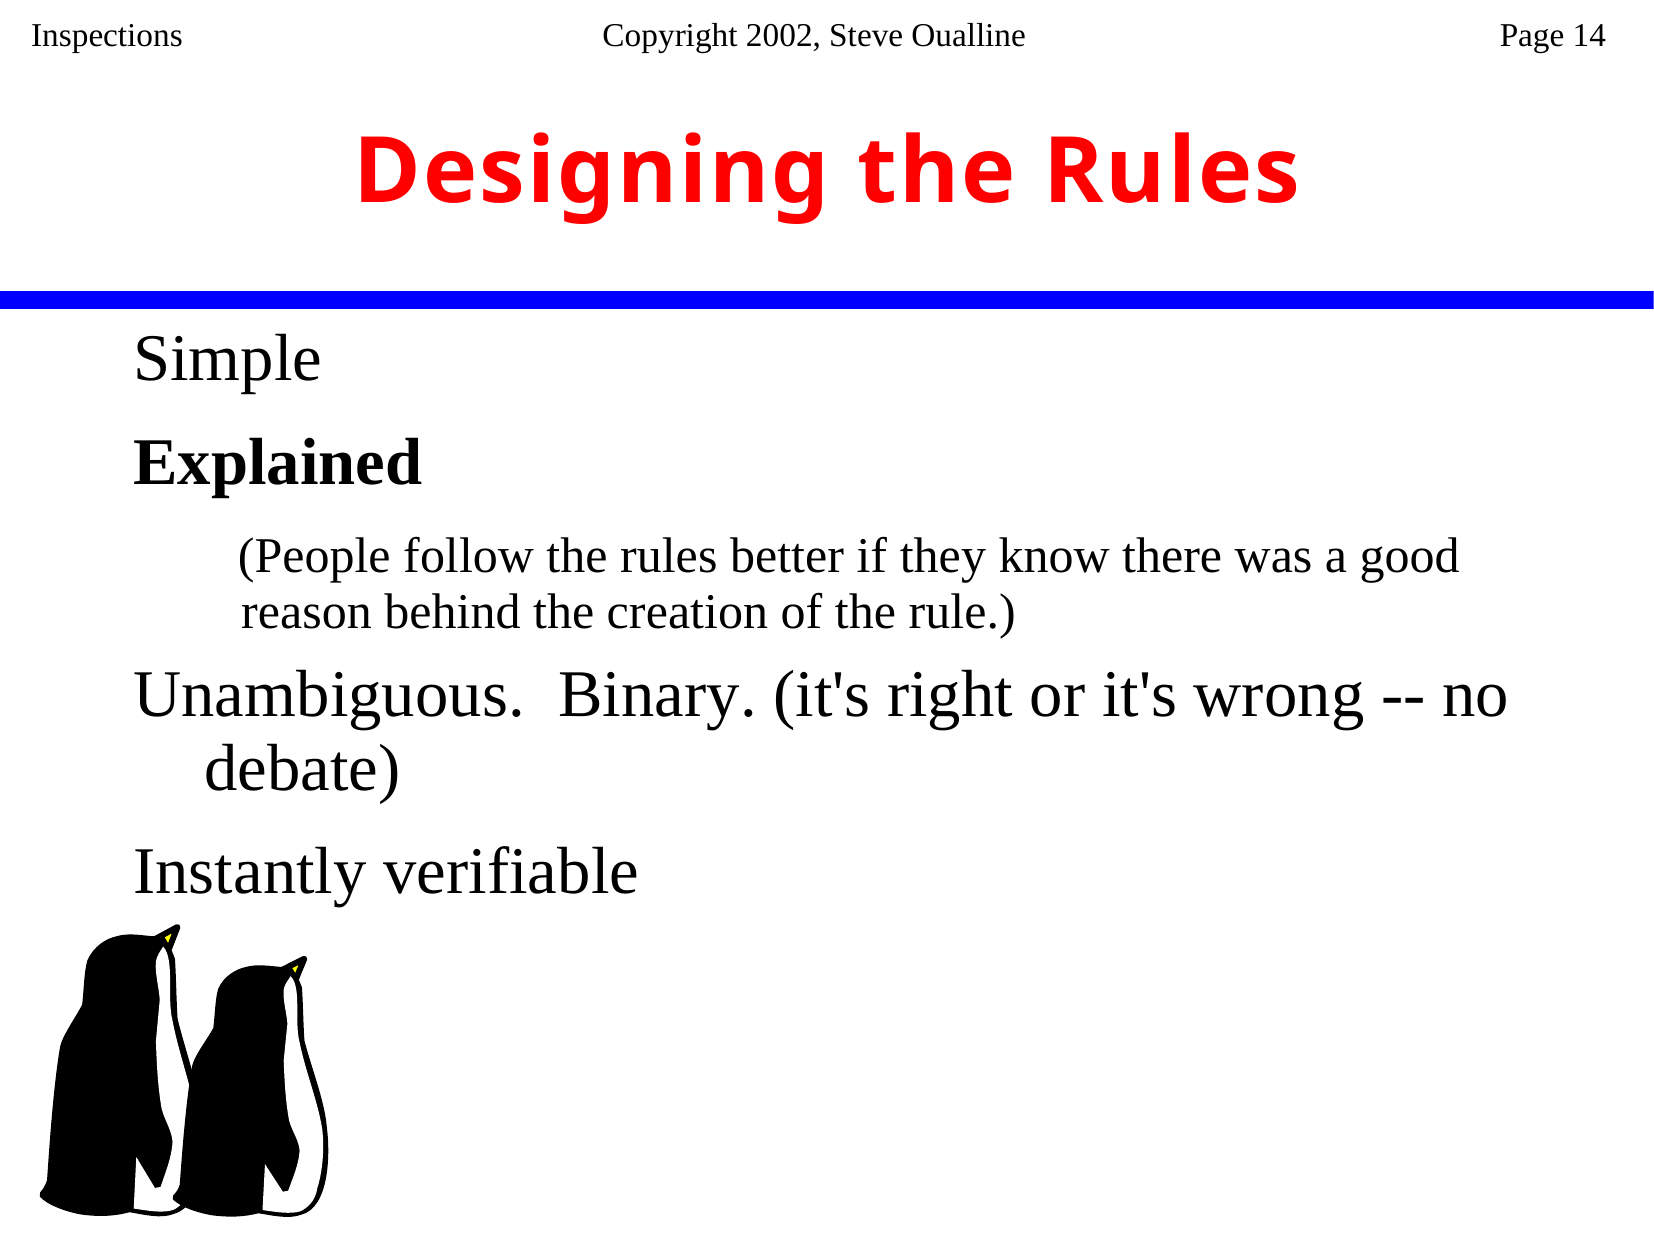

# Designing the Rules
Simple
Explained
(People follow the rules better if they know there was a good reason behind the creation of the rule.)
Unambiguous. Binary. (it's right or it's wrong -- no debate)
Instantly verifiable